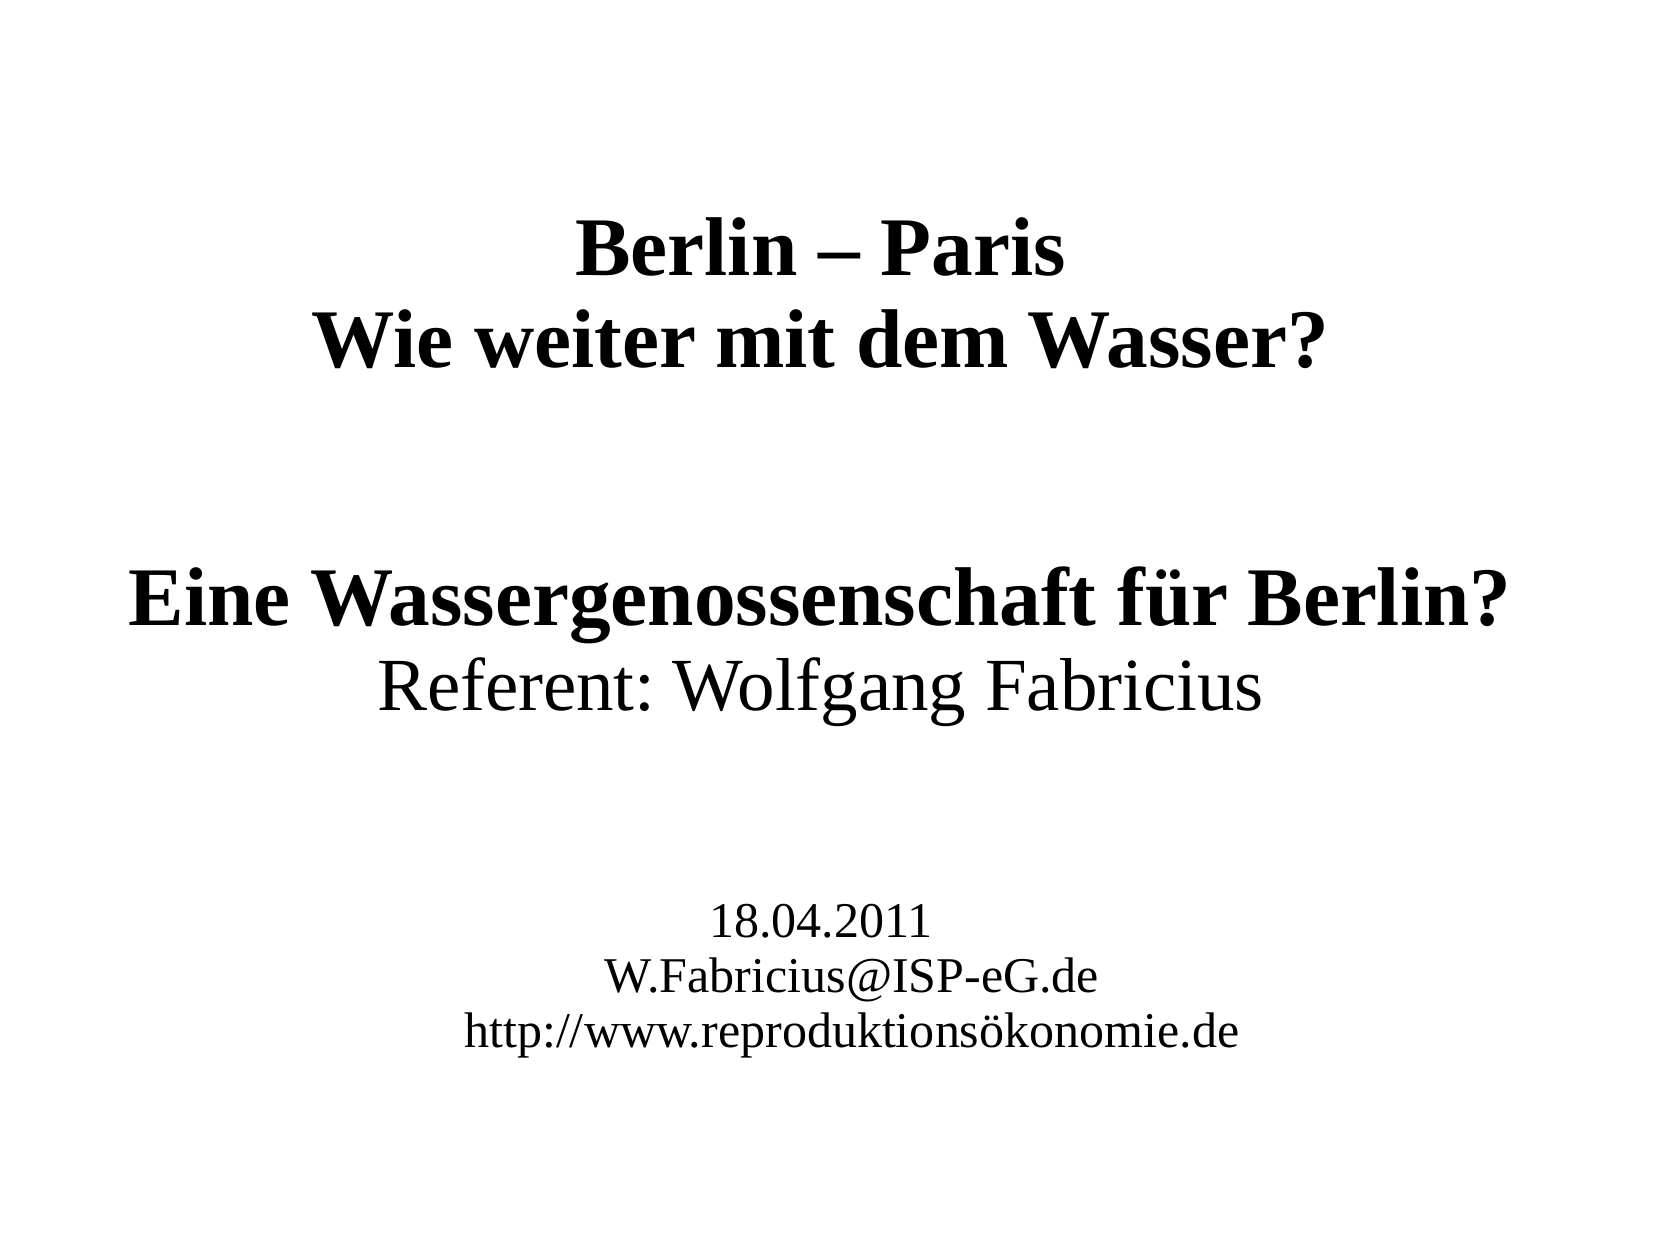

Berlin – Paris
Wie weiter mit dem Wasser?
Eine Wassergenossenschaft für Berlin?
Referent: Wolfgang Fabricius
18.04.2011
 W.Fabricius@ISP-eG.de
 http://www.reproduktionsökonomie.de